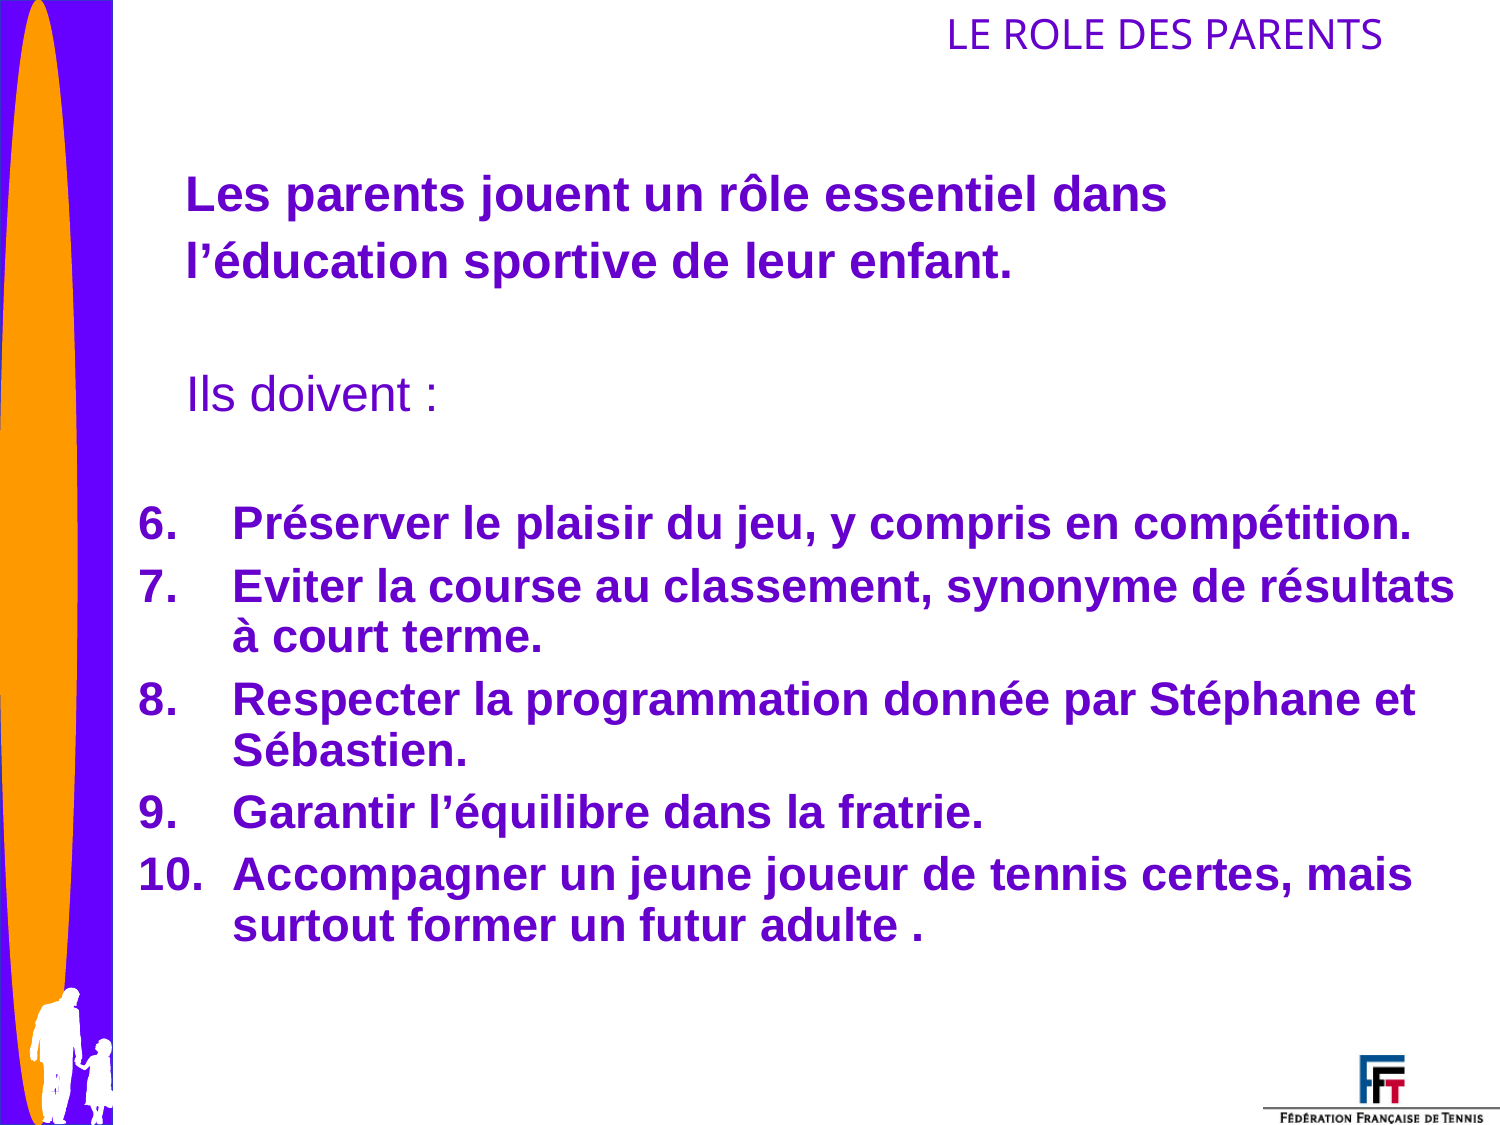

LE ROLE DES PARENTS
Les parents jouent un rôle essentiel dans
l’éducation sportive de leur enfant.
Ils doivent :
# Préserver le plaisir du jeu, y compris en compétition.
Eviter la course au classement, synonyme de résultats à court terme.
Respecter la programmation donnée par Stéphane et Sébastien.
Garantir l’équilibre dans la fratrie.
Accompagner un jeune joueur de tennis certes, mais surtout former un futur adulte .